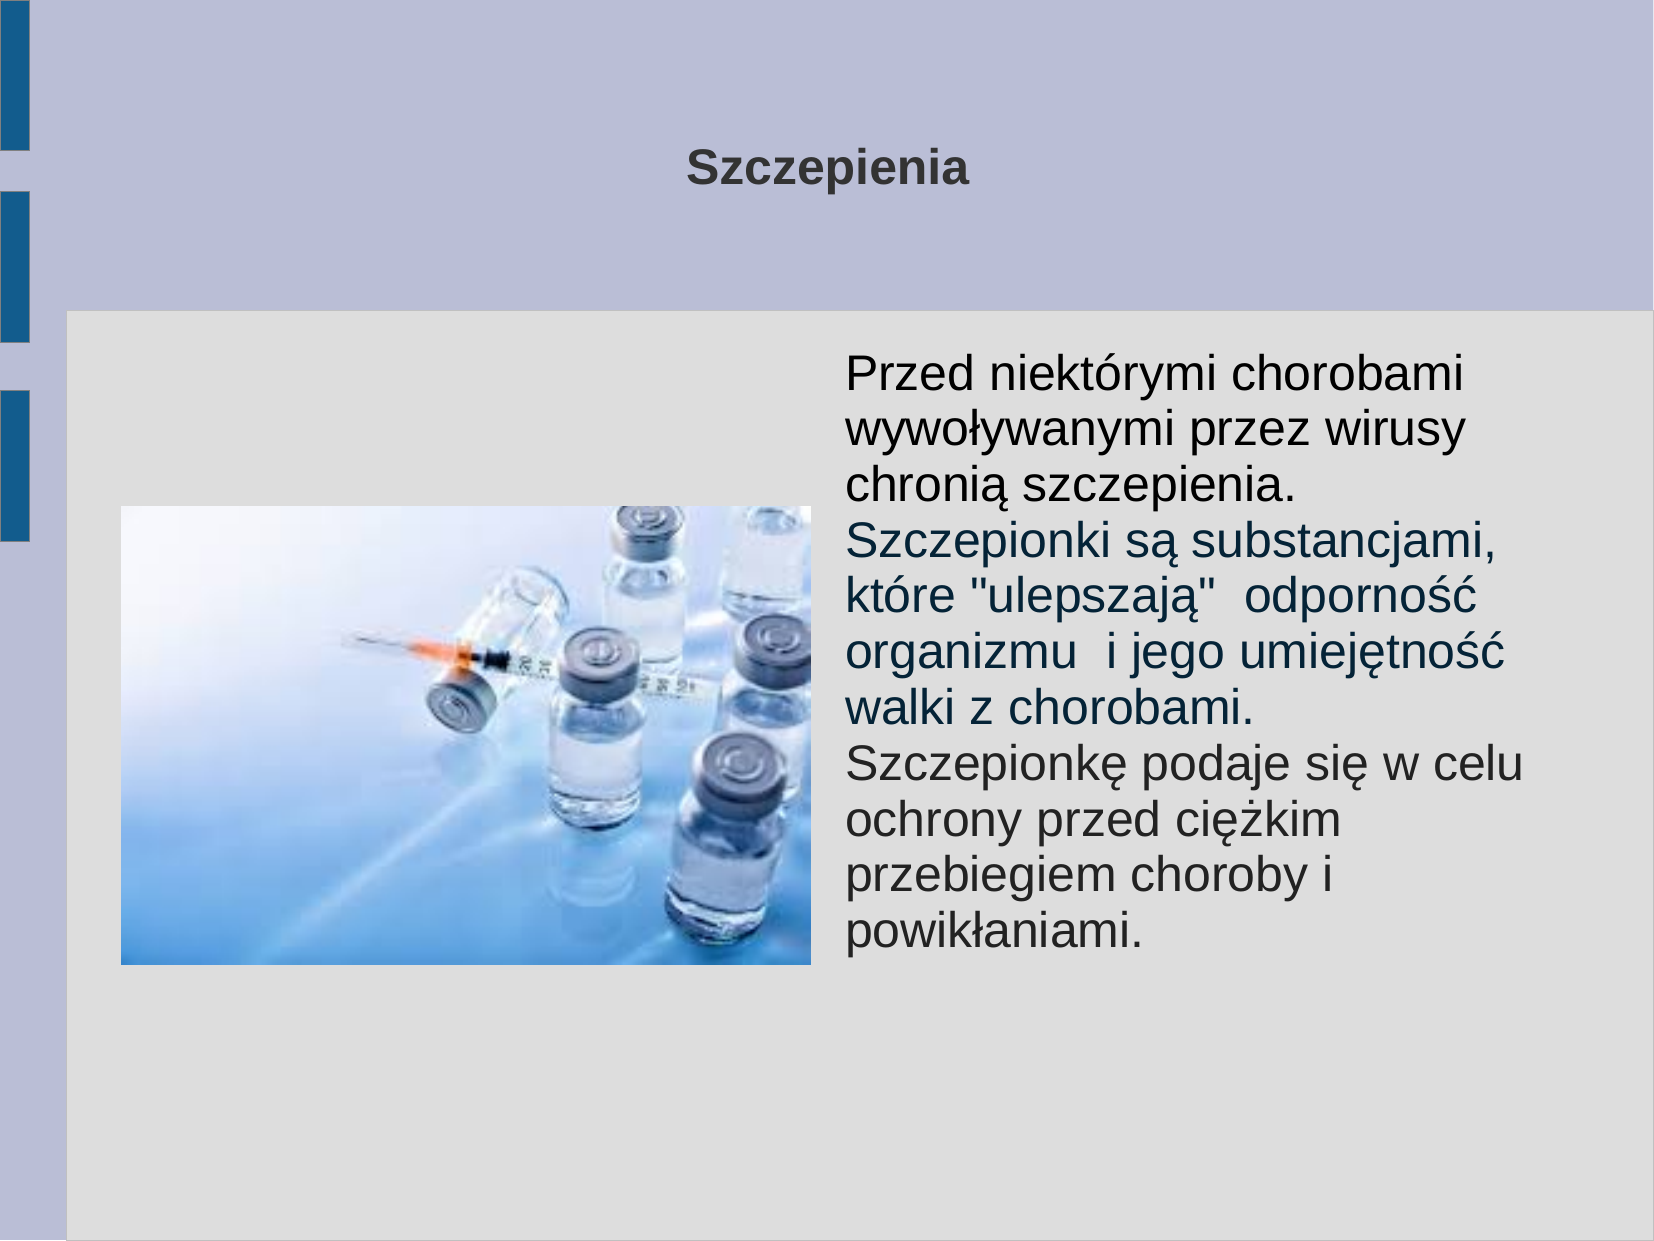

# Szczepienia
Przed niektórymi chorobami wywoływanymi przez wirusy chronią szczepienia.
Szczepionki są substancjami, które "ulepszają"  odporność organizmu  i jego umiejętność walki z chorobami. Szczepionkę podaje się w celu ochrony przed ciężkim przebiegiem choroby i powikłaniami.